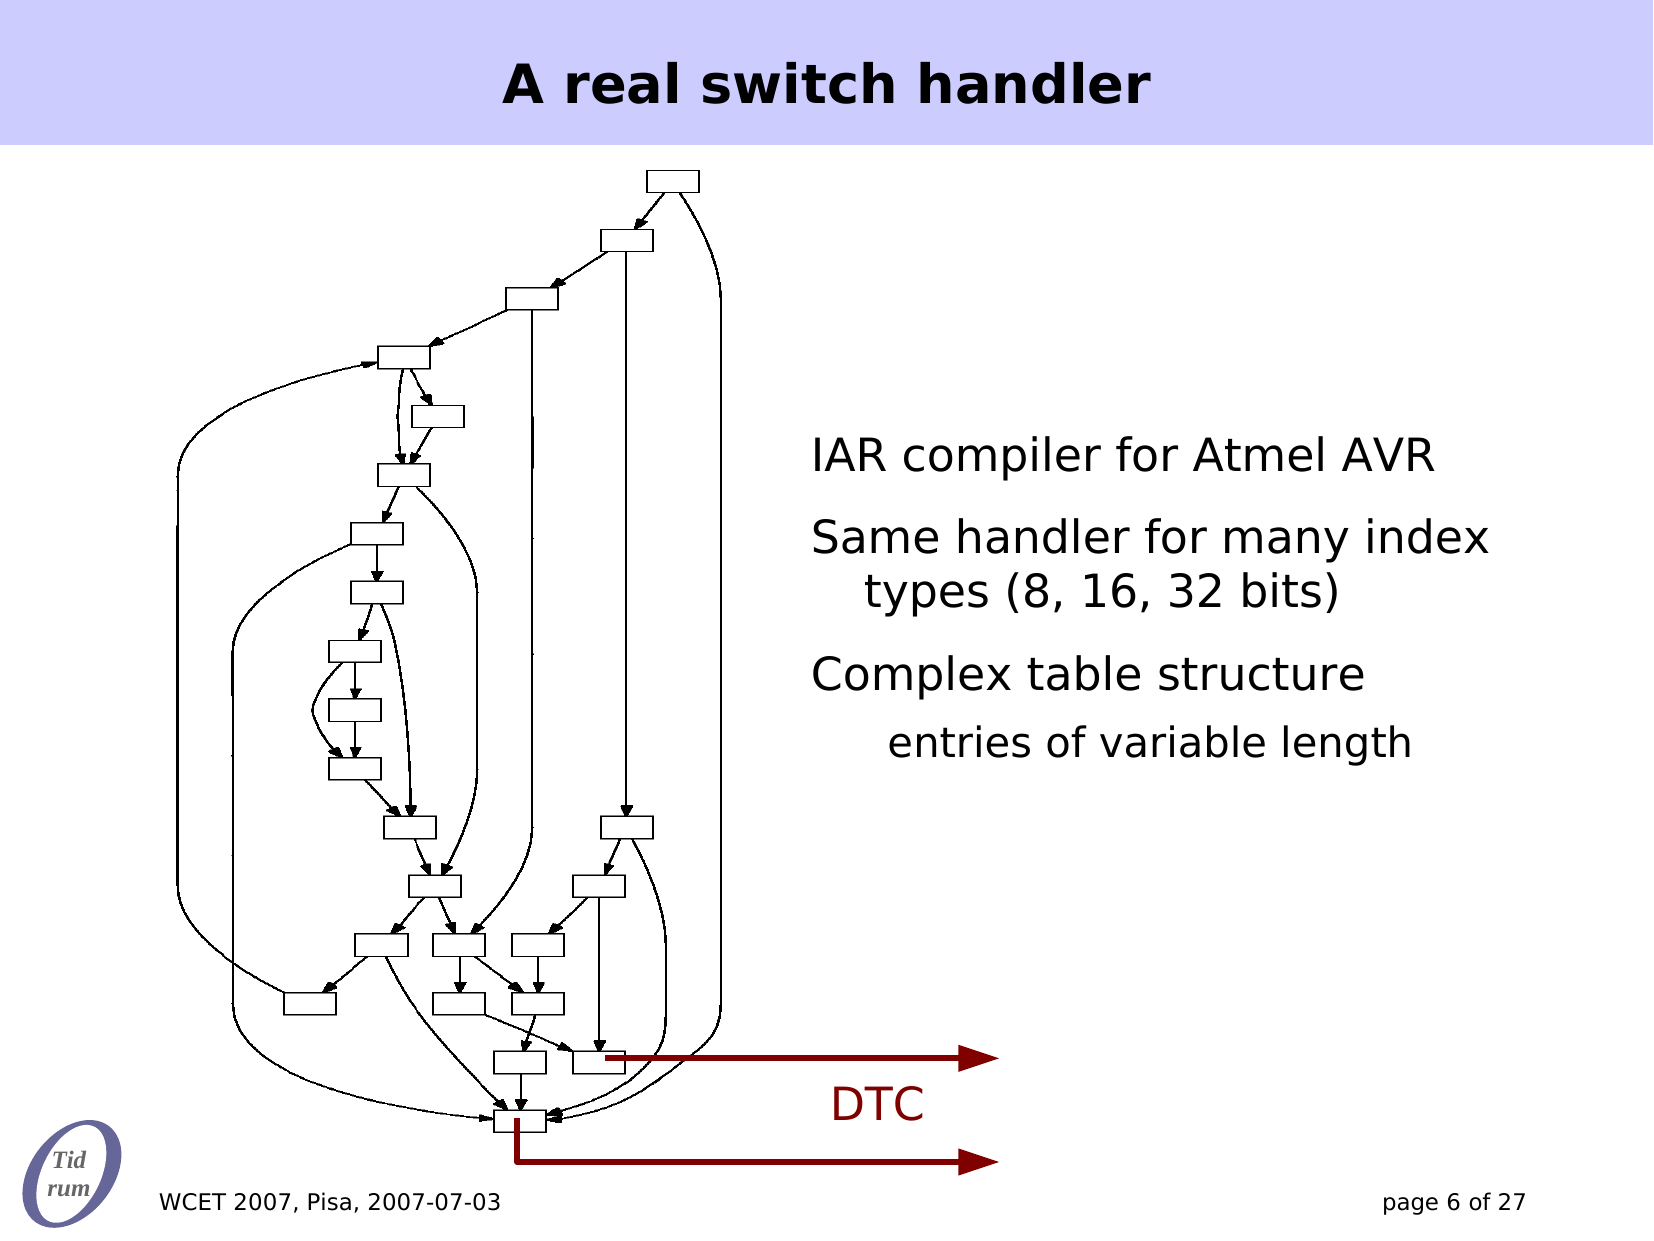

# A real switch handler
IAR compiler for Atmel AVR
Same handler for many index types (8, 16, 32 bits)
Complex table structure
entries of variable length
DTC